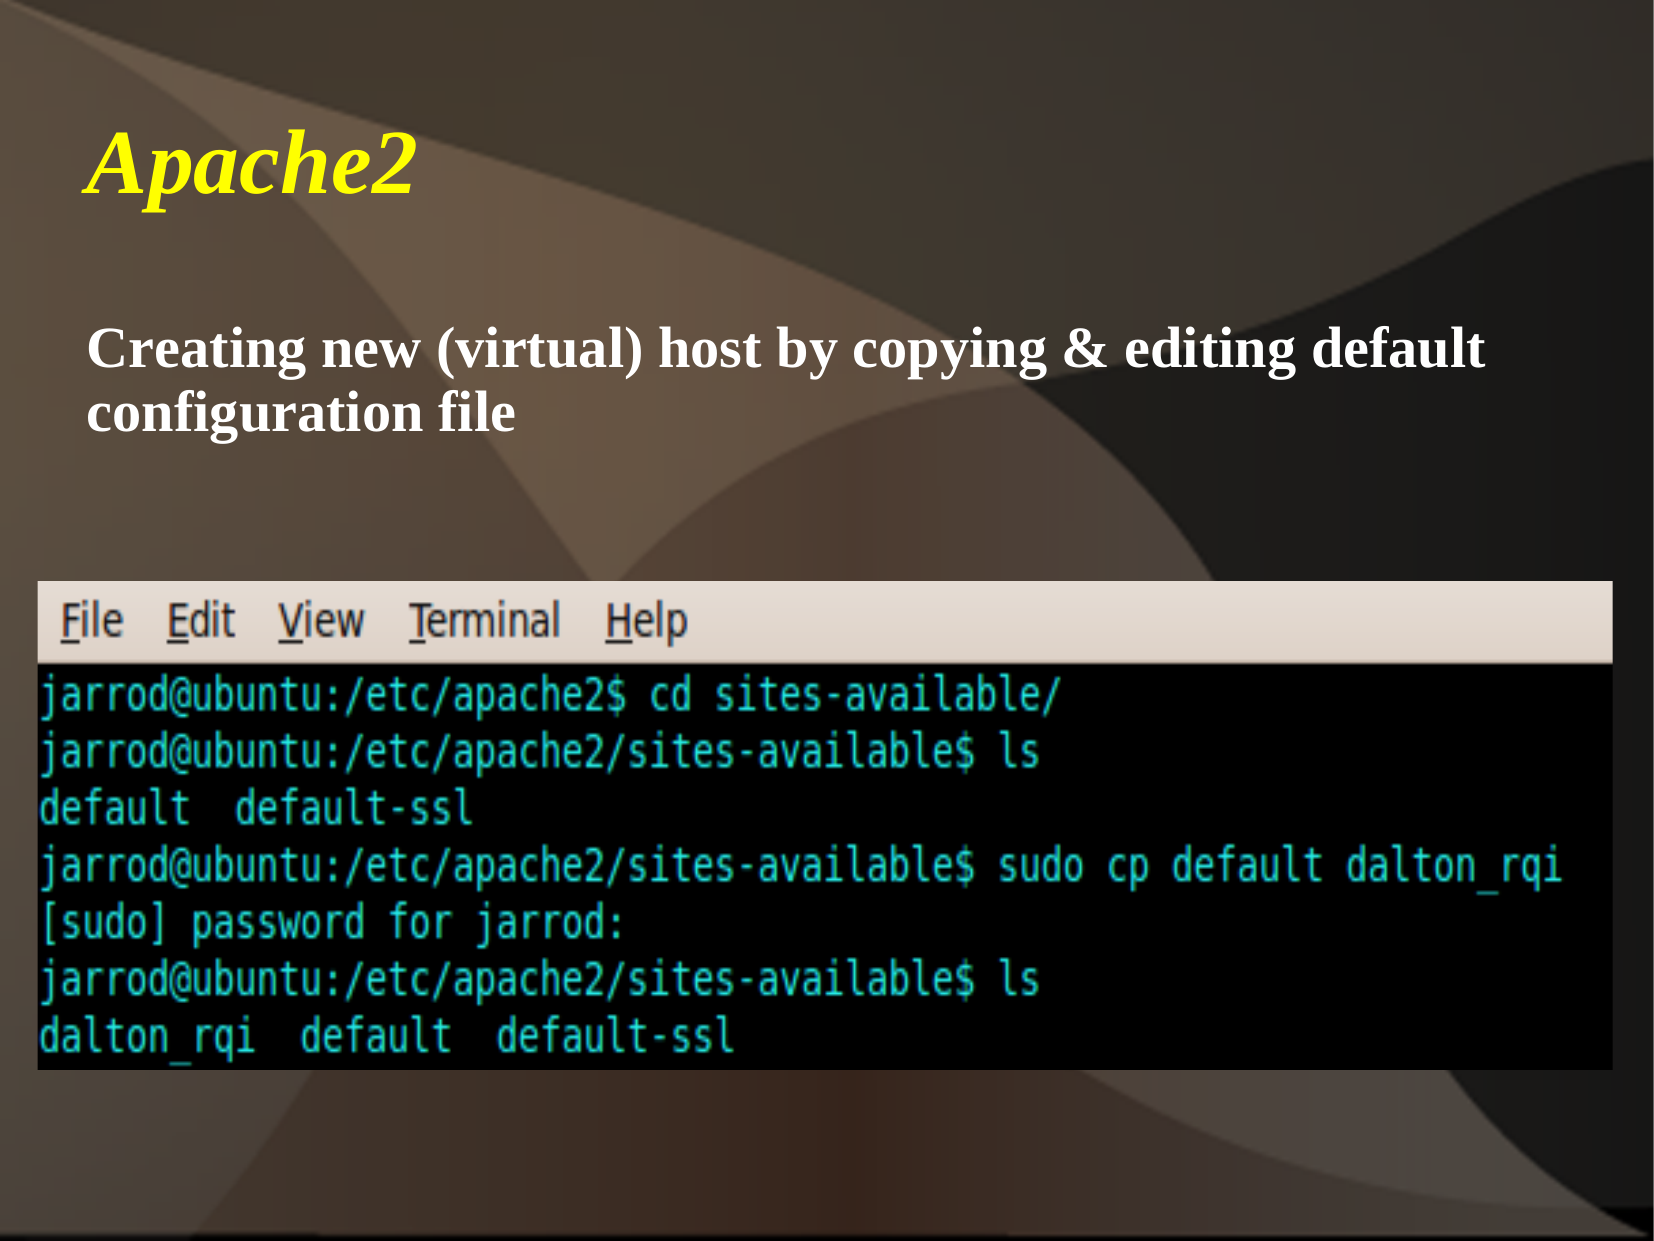

# Apache2 Creating new (virtual) host by copying & editing default configuration file